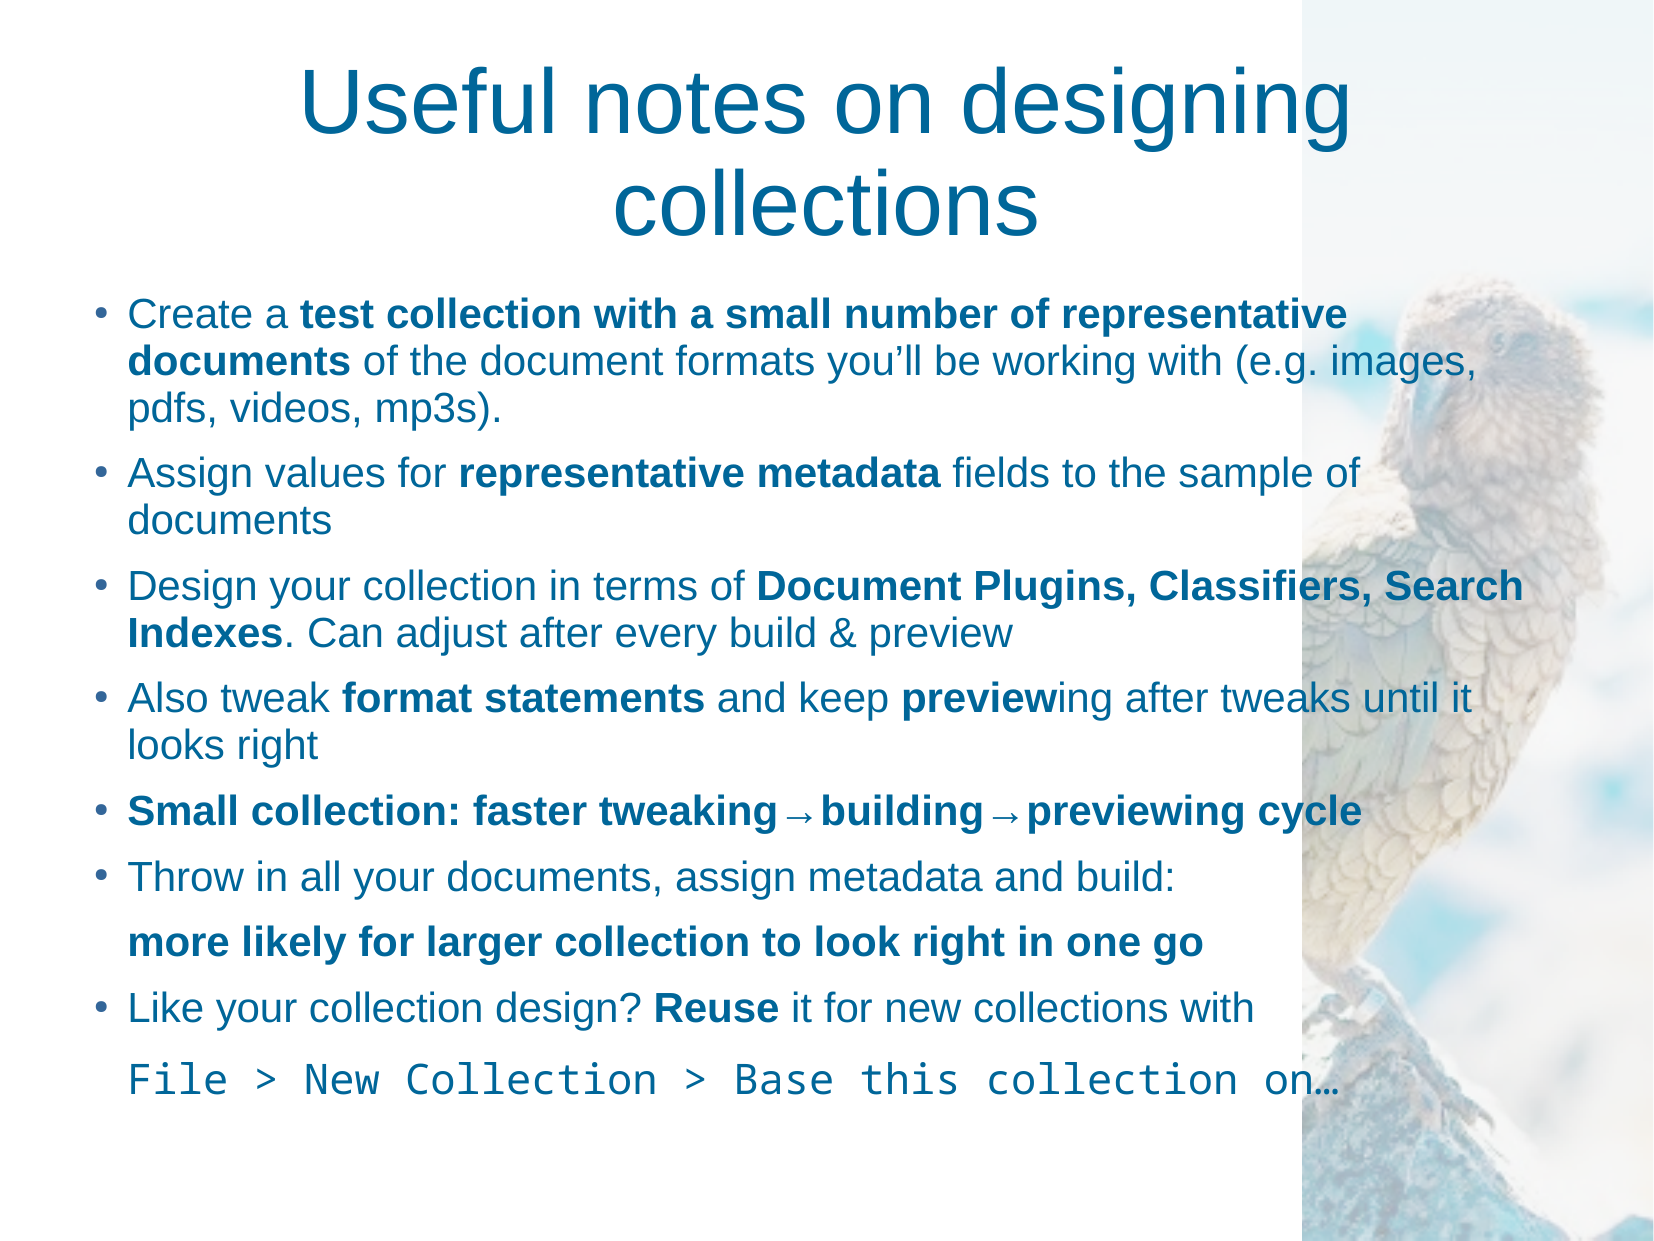

# Useful notes on designing collections
Create a test collection with a small number of representative documents of the document formats you’ll be working with (e.g. images, pdfs, videos, mp3s).
Assign values for representative metadata fields to the sample of documents
Design your collection in terms of Document Plugins, Classifiers, Search Indexes. Can adjust after every build & preview
Also tweak format statements and keep previewing after tweaks until it looks right
Small collection: faster tweaking→building→previewing cycle
Throw in all your documents, assign metadata and build:
more likely for larger collection to look right in one go
Like your collection design? Reuse it for new collections with
File > New Collection > Base this collection on…